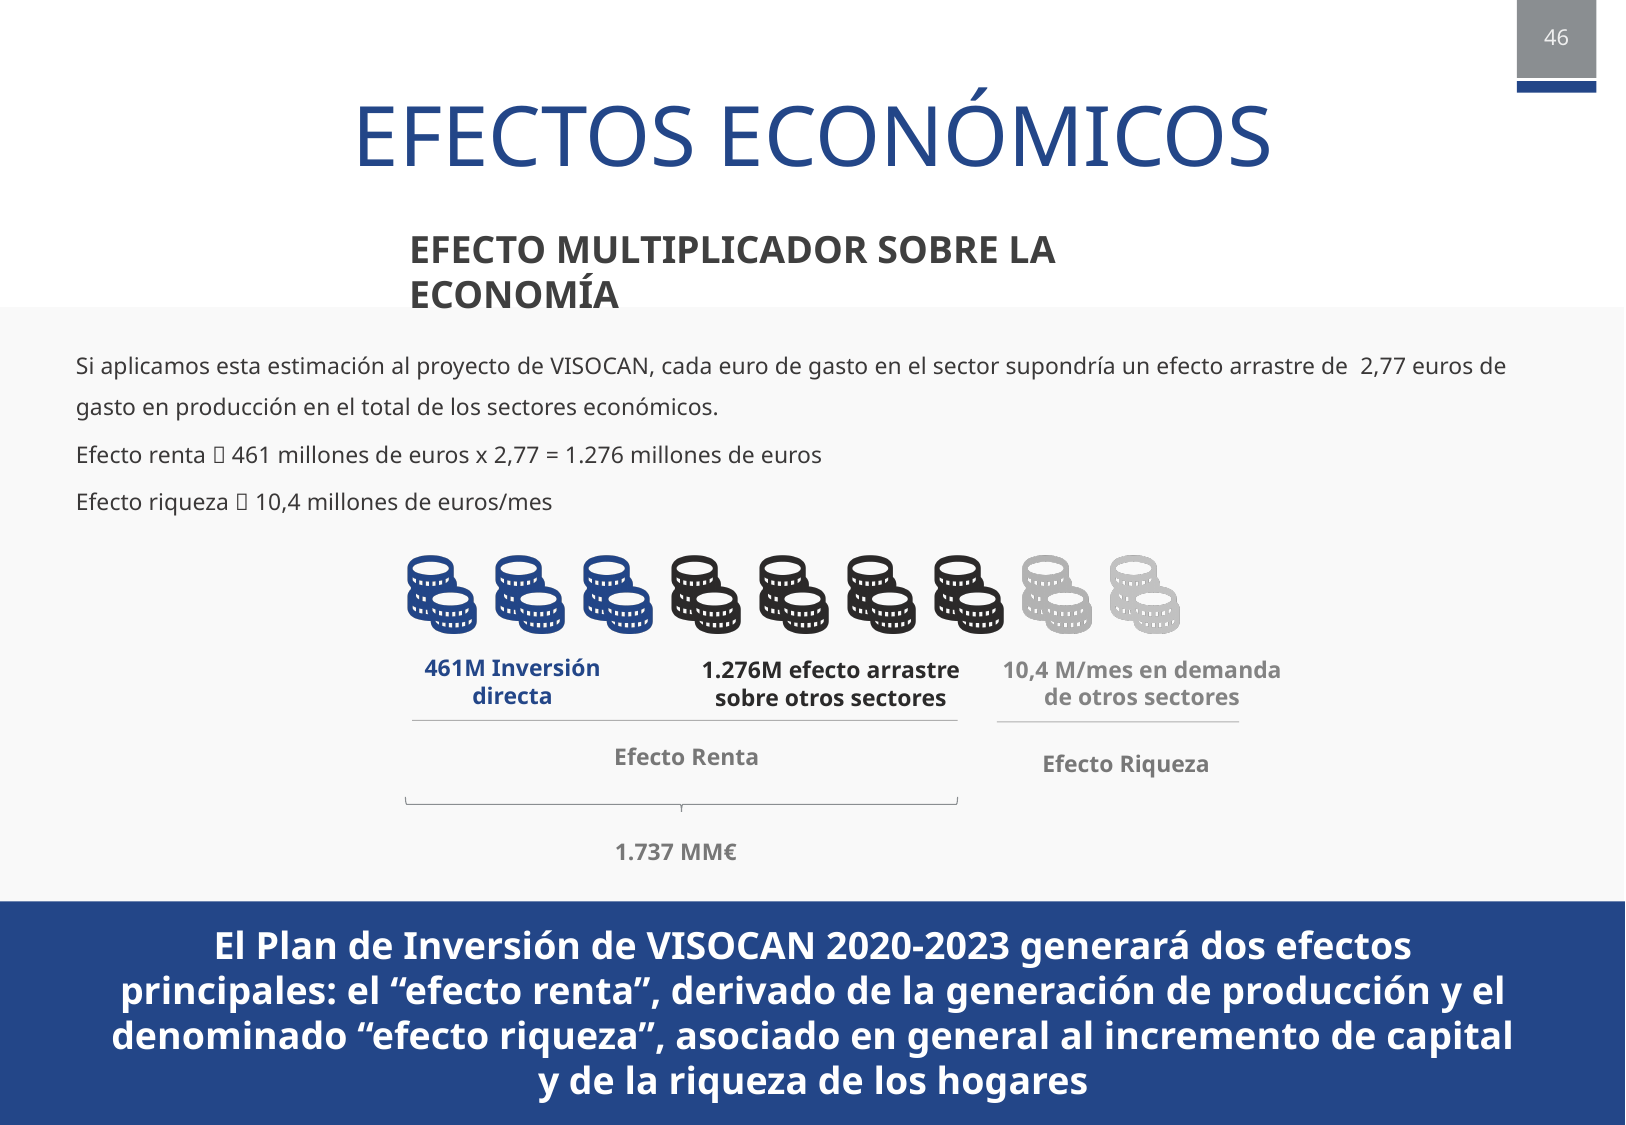

# EFECTOS ECONÓMICOS
EFECTO MULTIPLICADOR SOBRE LA ECONOMÍA
Si aplicamos esta estimación al proyecto de VISOCAN, cada euro de gasto en el sector supondría un efecto arrastre de 2,77 euros de gasto en producción en el total de los sectores económicos.
Efecto renta  461 millones de euros x 2,77 = 1.276 millones de euros
Efecto riqueza  10,4 millones de euros/mes
461M Inversión directa
10,4 M/mes en demanda de otros sectores
1.276M efecto arrastre sobre otros sectores
Efecto Renta
Efecto Riqueza
1.737 MM€
El Plan de Inversión de VISOCAN 2020-2023 generará dos efectos principales: el “efecto renta”, derivado de la generación de producción y el denominado “efecto riqueza”, asociado en general al incremento de capital y de la riqueza de los hogares